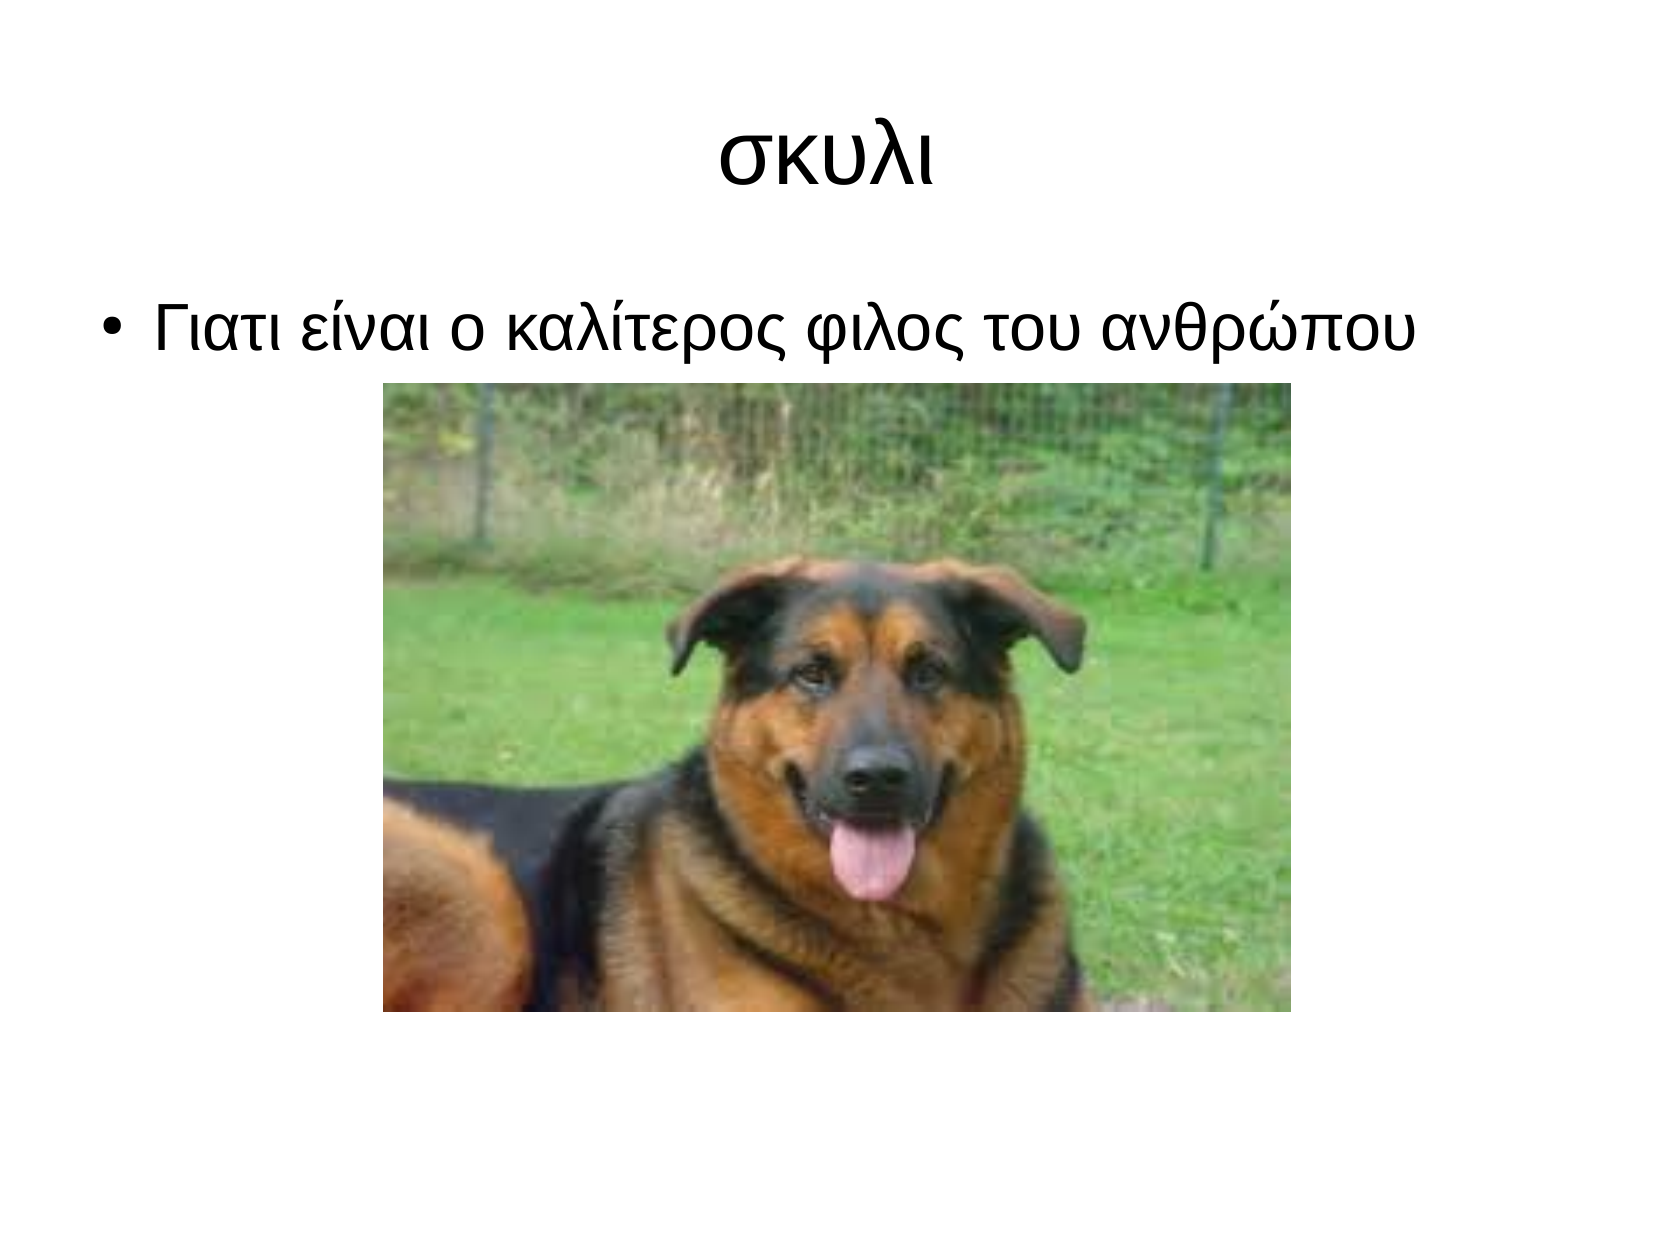

# σκυλι
Γιατι είναι ο καλίτερος φιλος του ανθρώπου